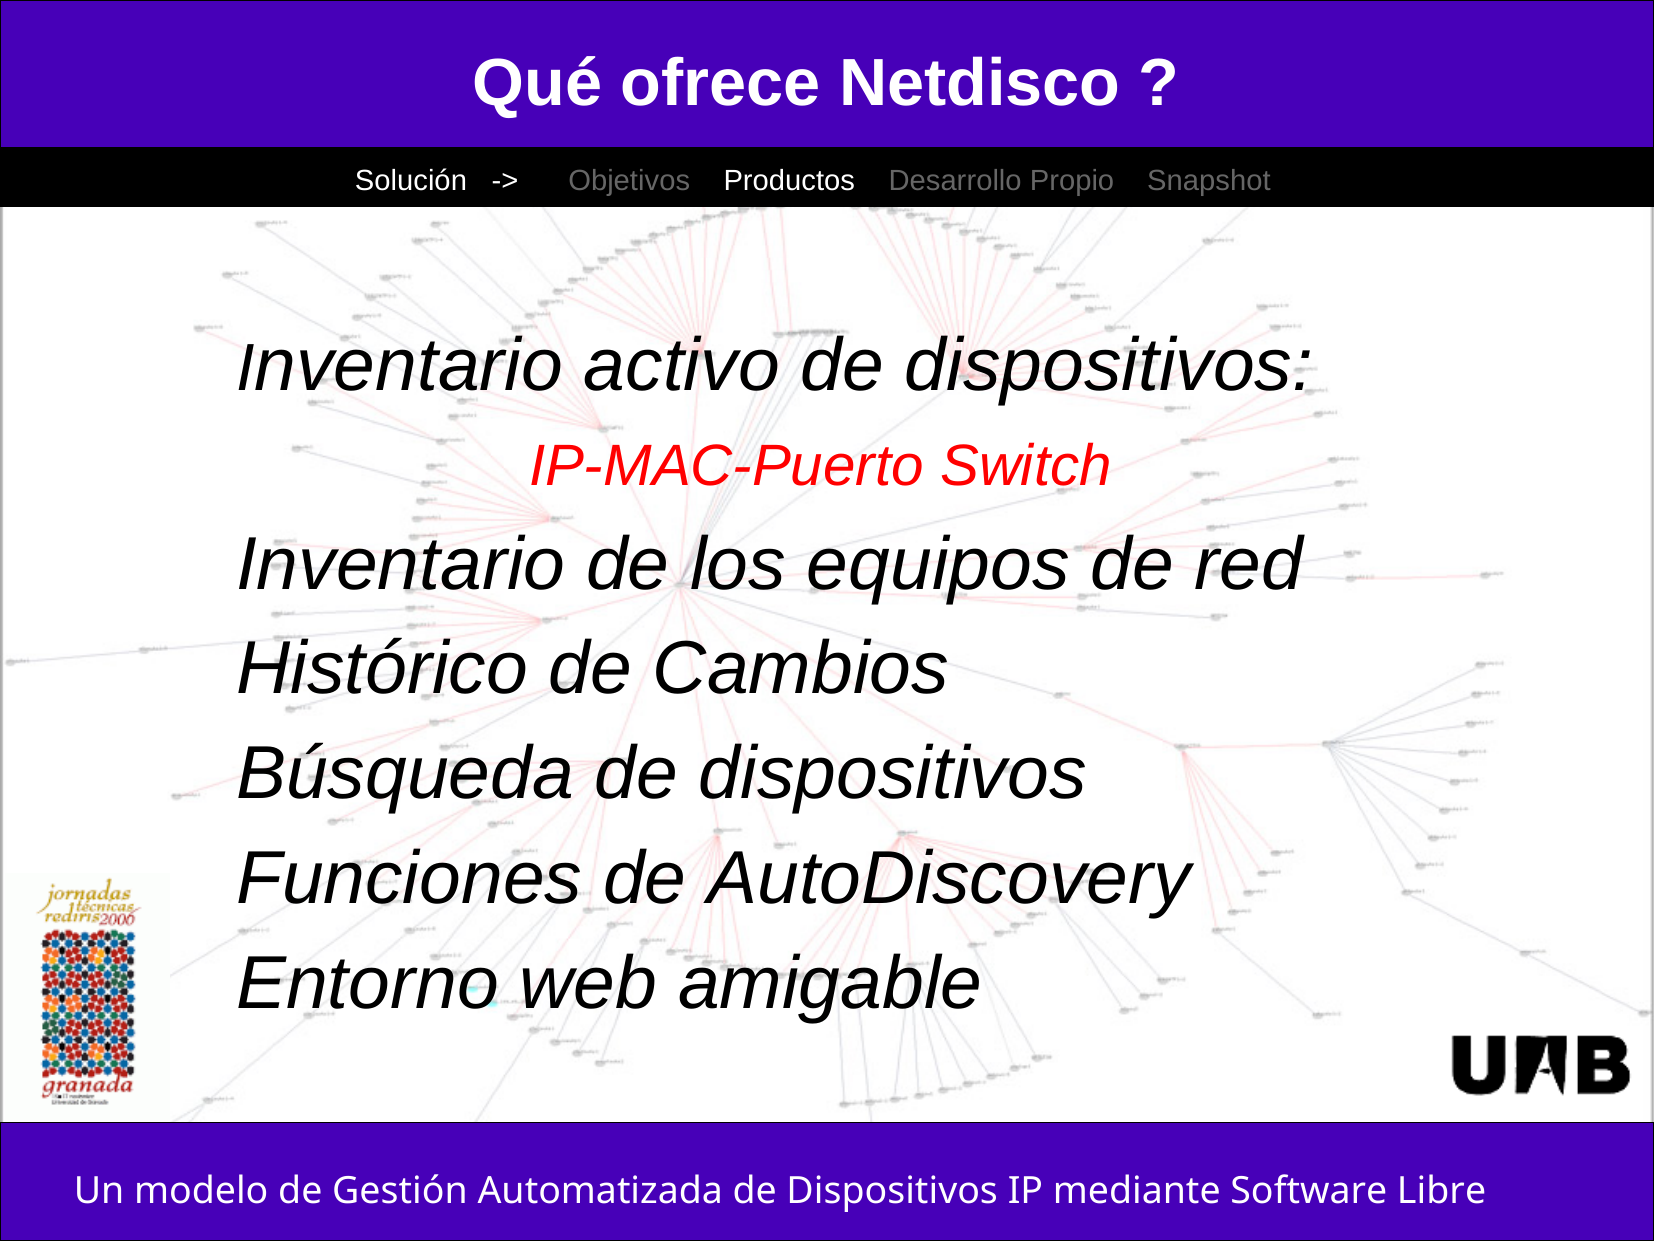

# Qué ofrece Netdisco ?
 Solución -> Objetivos Productos Desarrollo Propio Snapshot
Inventario activo de dispositivos: IP-MAC-Puerto Switch
Inventario de los equipos de red
Histórico de Cambios
Búsqueda de dispositivos
Funciones de AutoDiscovery
Entorno web amigable